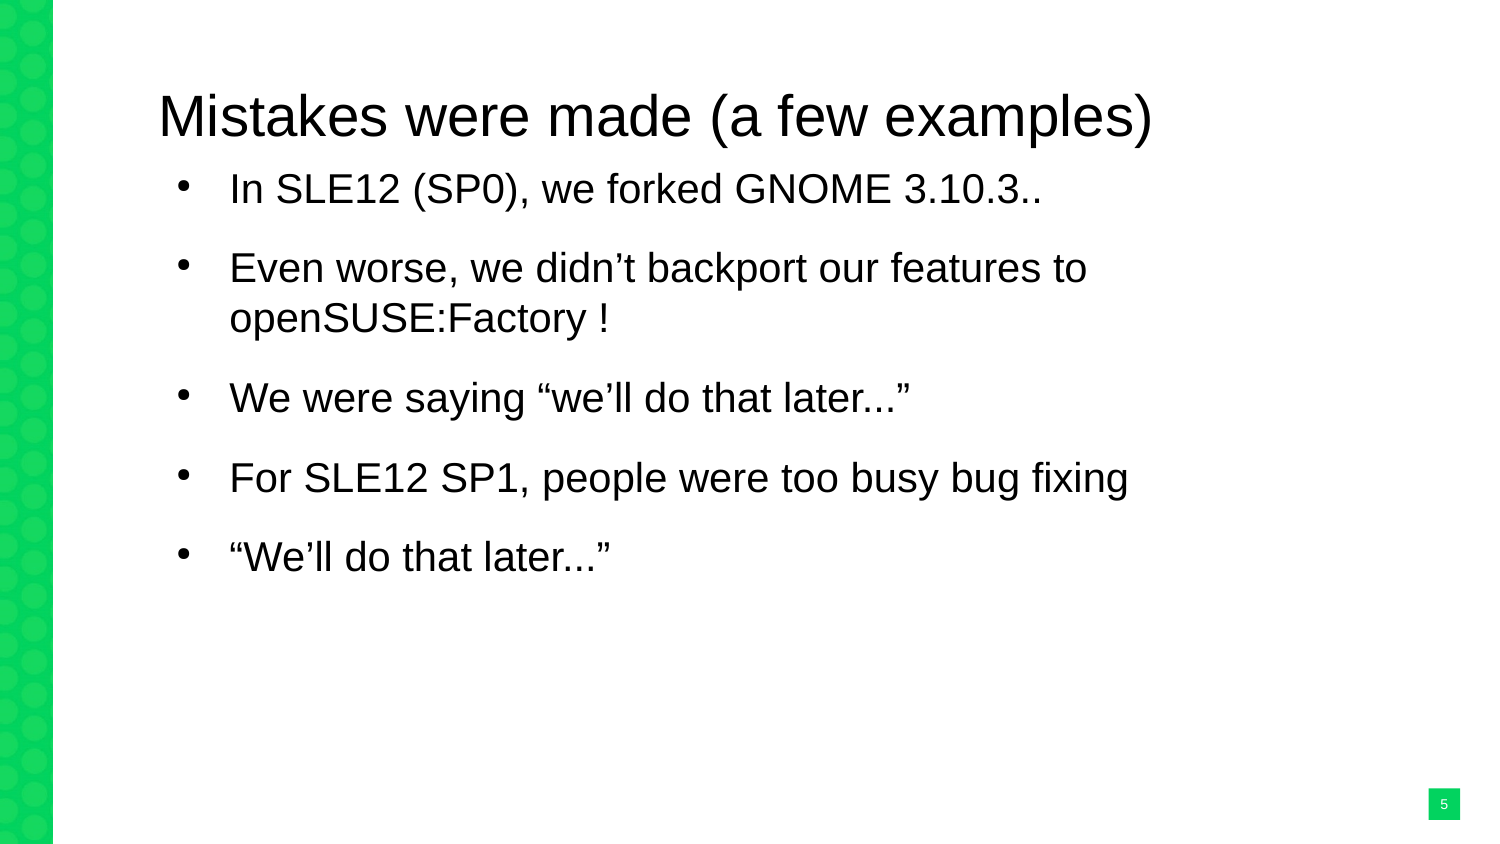

# Mistakes were made (a few examples)
In SLE12 (SP0), we forked GNOME 3.10.3..
Even worse, we didn’t backport our features to openSUSE:Factory !
We were saying “we’ll do that later...”
For SLE12 SP1, people were too busy bug fixing
“We’ll do that later...”